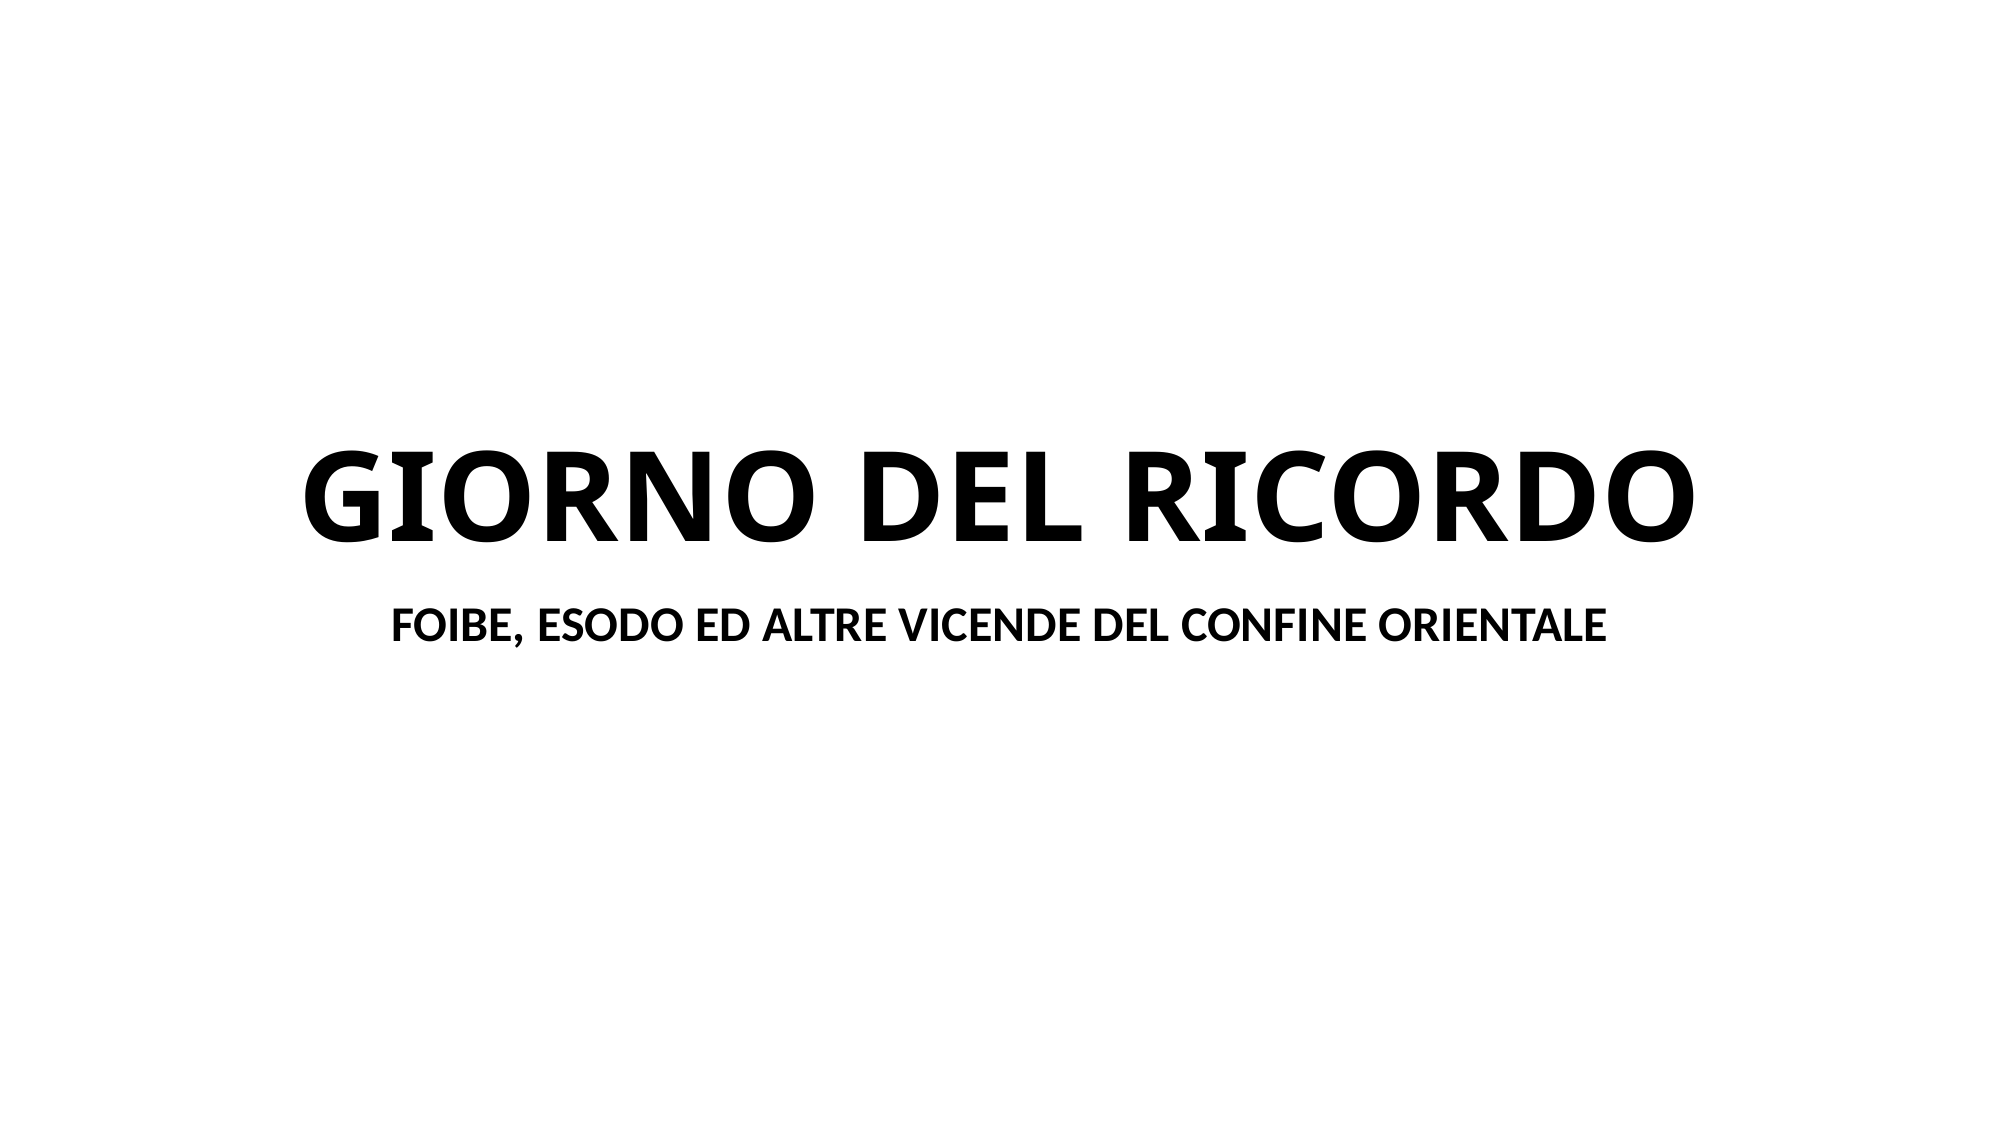

# GIORNO DEL RICORDO
FOIBE, ESODO ED ALTRE VICENDE DEL CONFINE ORIENTALE